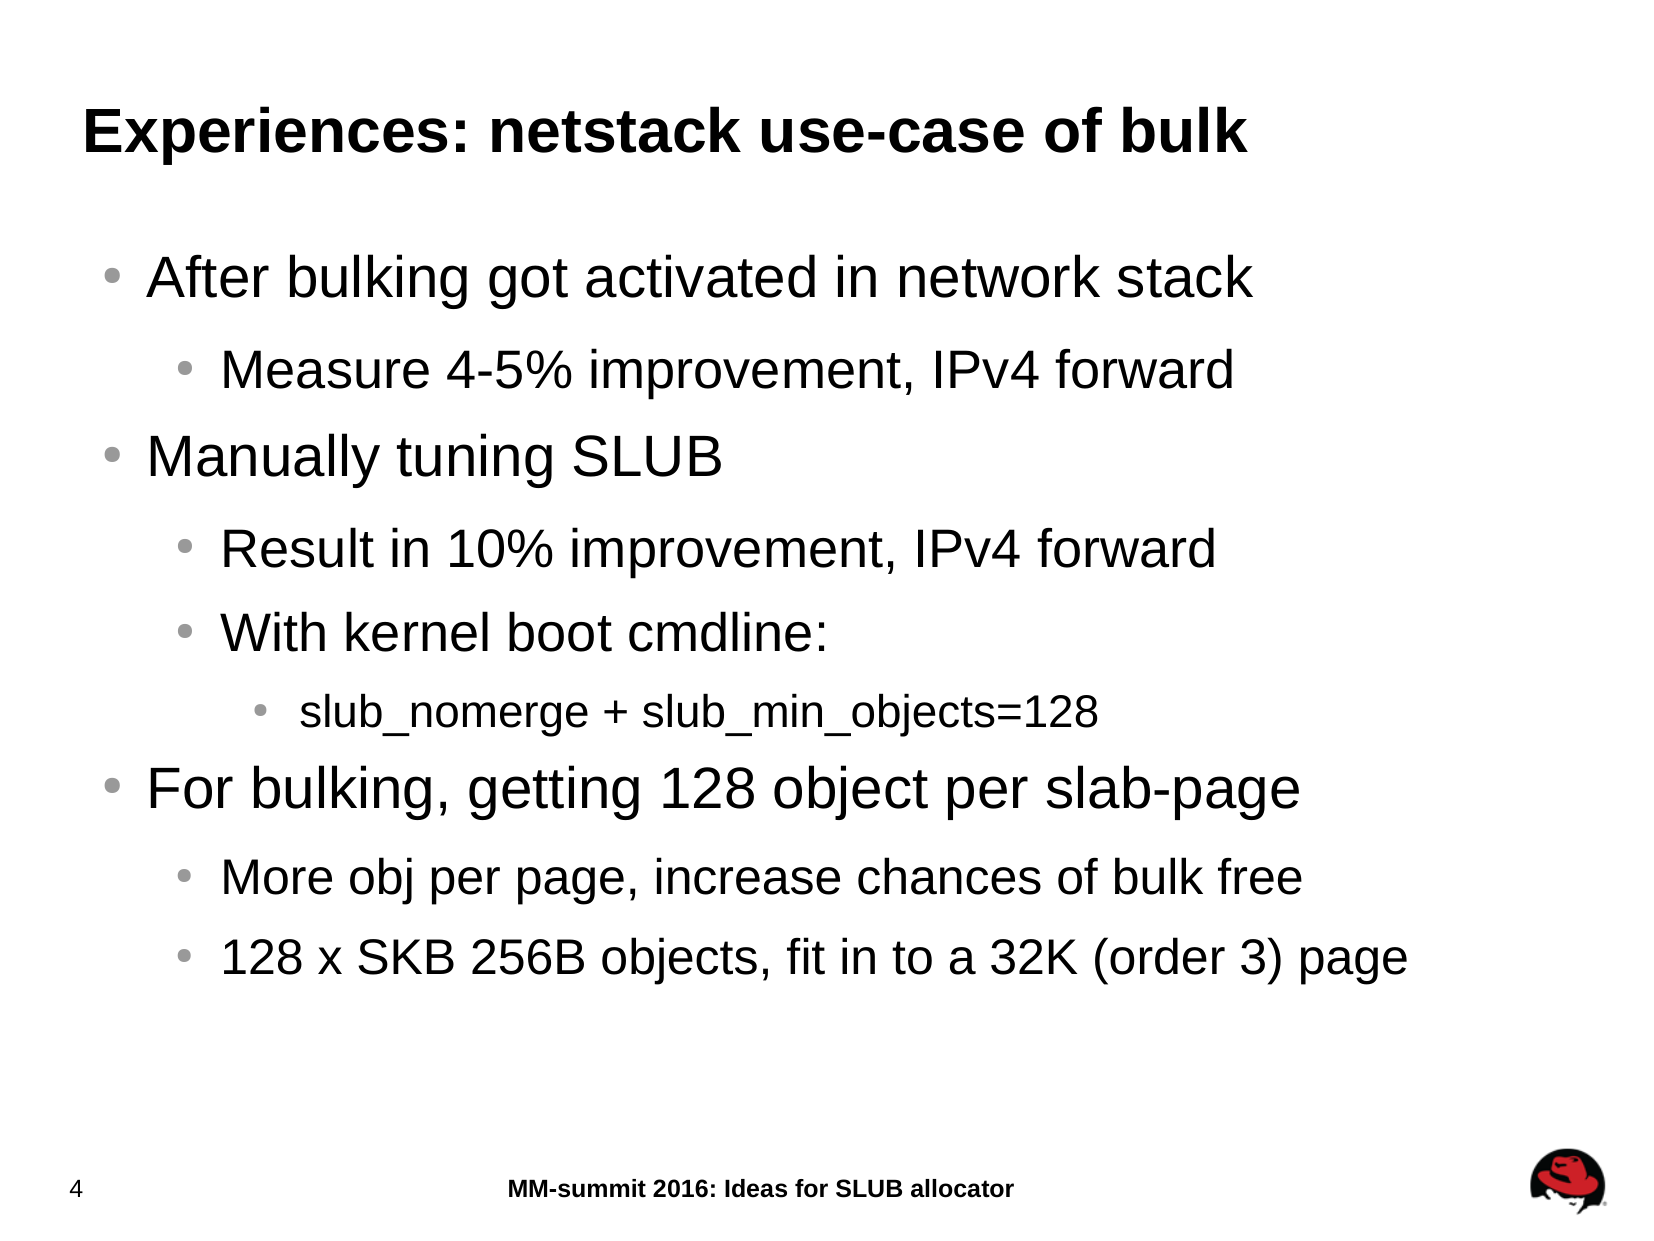

# Experiences: netstack use-case of bulk
After bulking got activated in network stack
Measure 4-5% improvement, IPv4 forward
Manually tuning SLUB
Result in 10% improvement, IPv4 forward
With kernel boot cmdline:
slub_nomerge + slub_min_objects=128
For bulking, getting 128 object per slab-page
More obj per page, increase chances of bulk free
128 x SKB 256B objects, fit in to a 32K (order 3) page